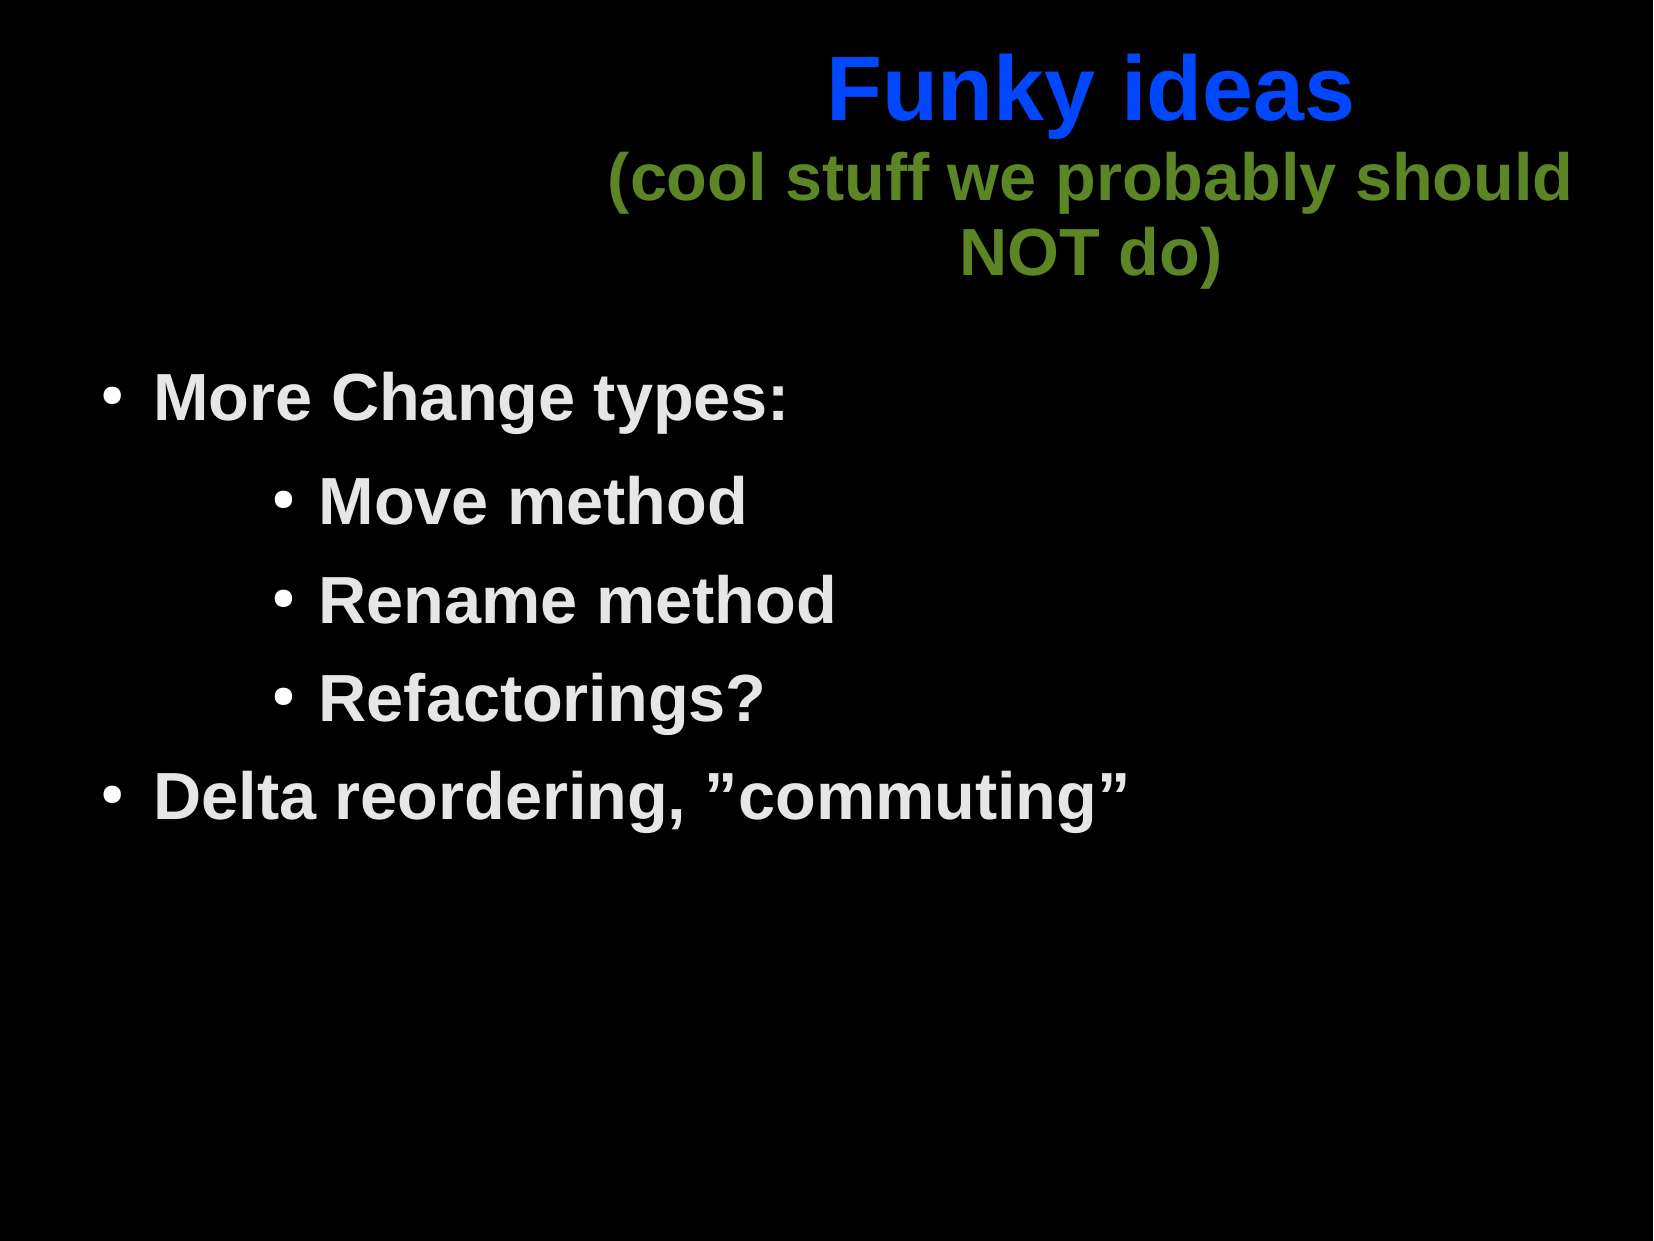

# Funky ideas (cool stuff we probably should NOT do)
More Change types:
Move method
Rename method
Refactorings?
Delta reordering, ”commuting”